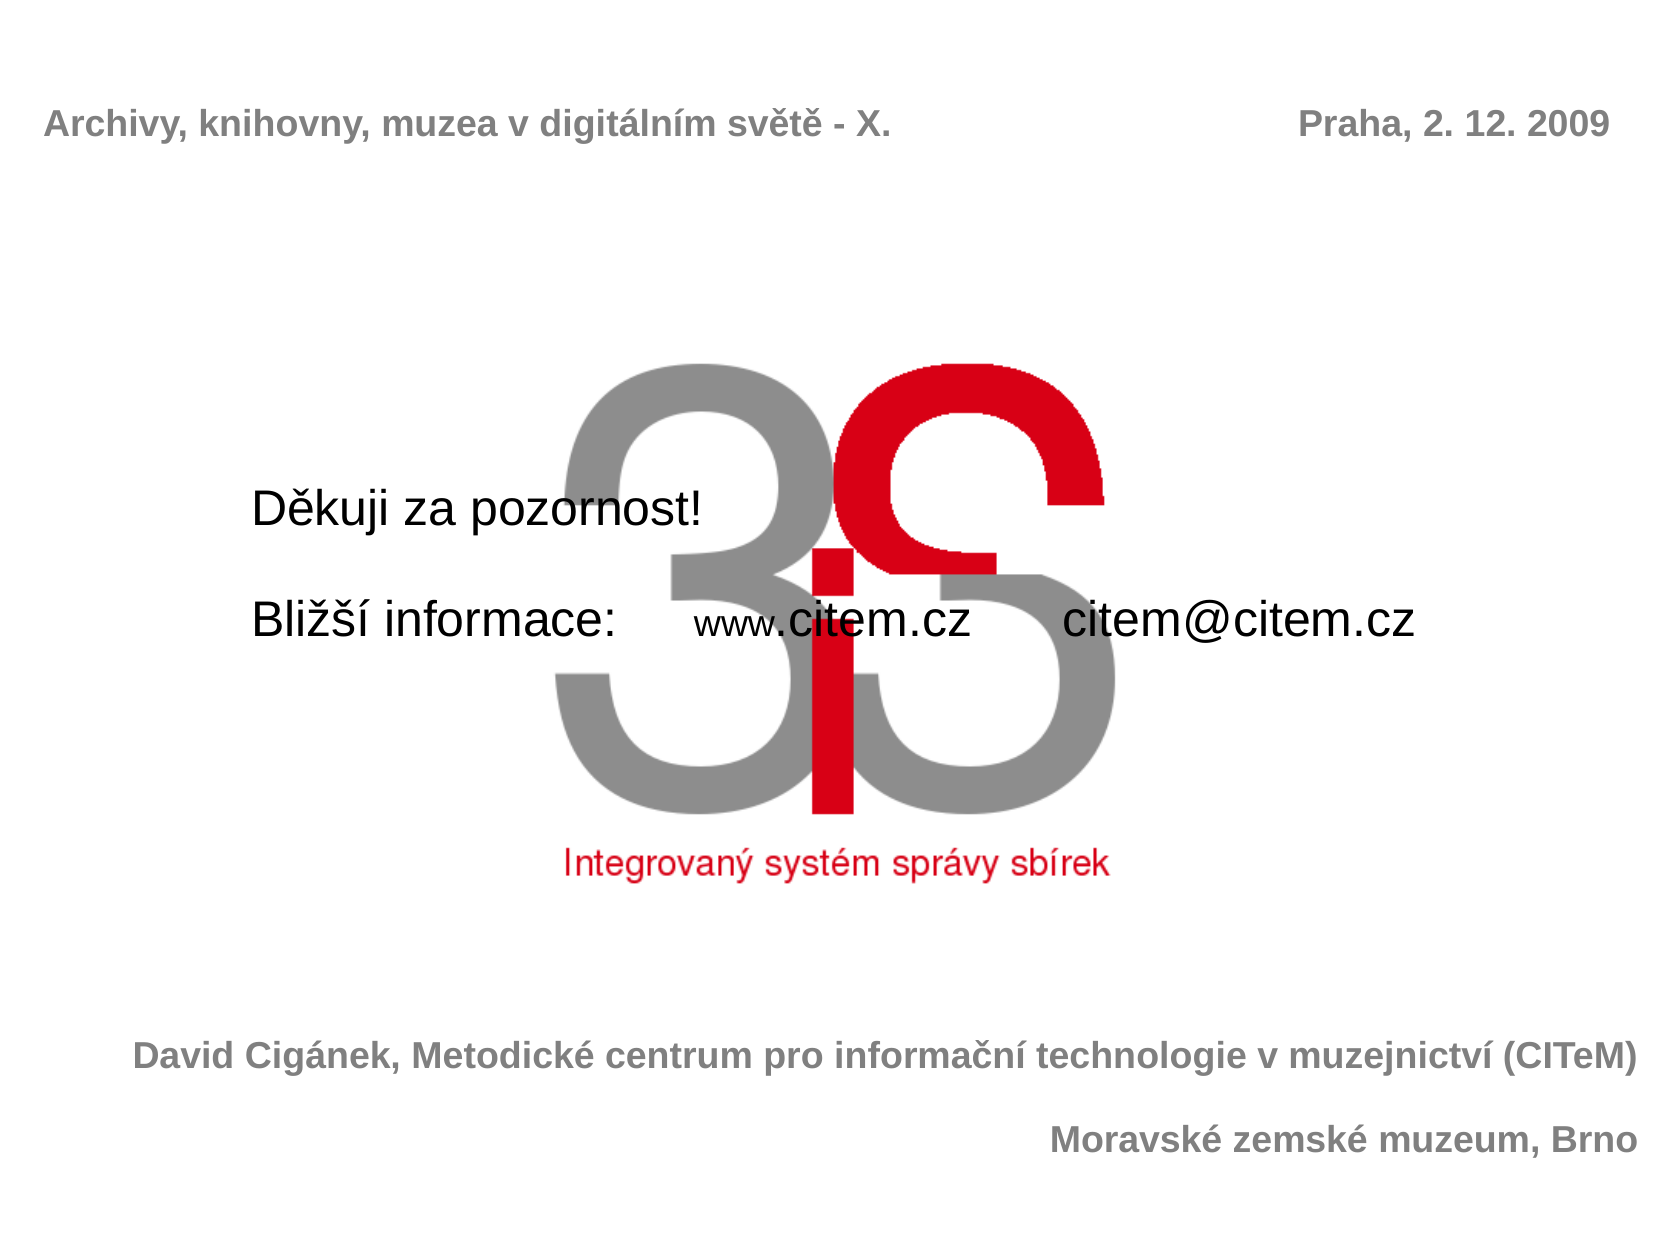

Archivy, knihovny, muzea v digitálním světě - X.						Praha, 2. 12. 2009
Děkuji za pozornost!
Bližší informace:		www.citem.cz		citem@citem.cz
David Cigánek, Metodické centrum pro informační technologie v muzejnictví (CITeM)
Moravské zemské muzeum, Brno